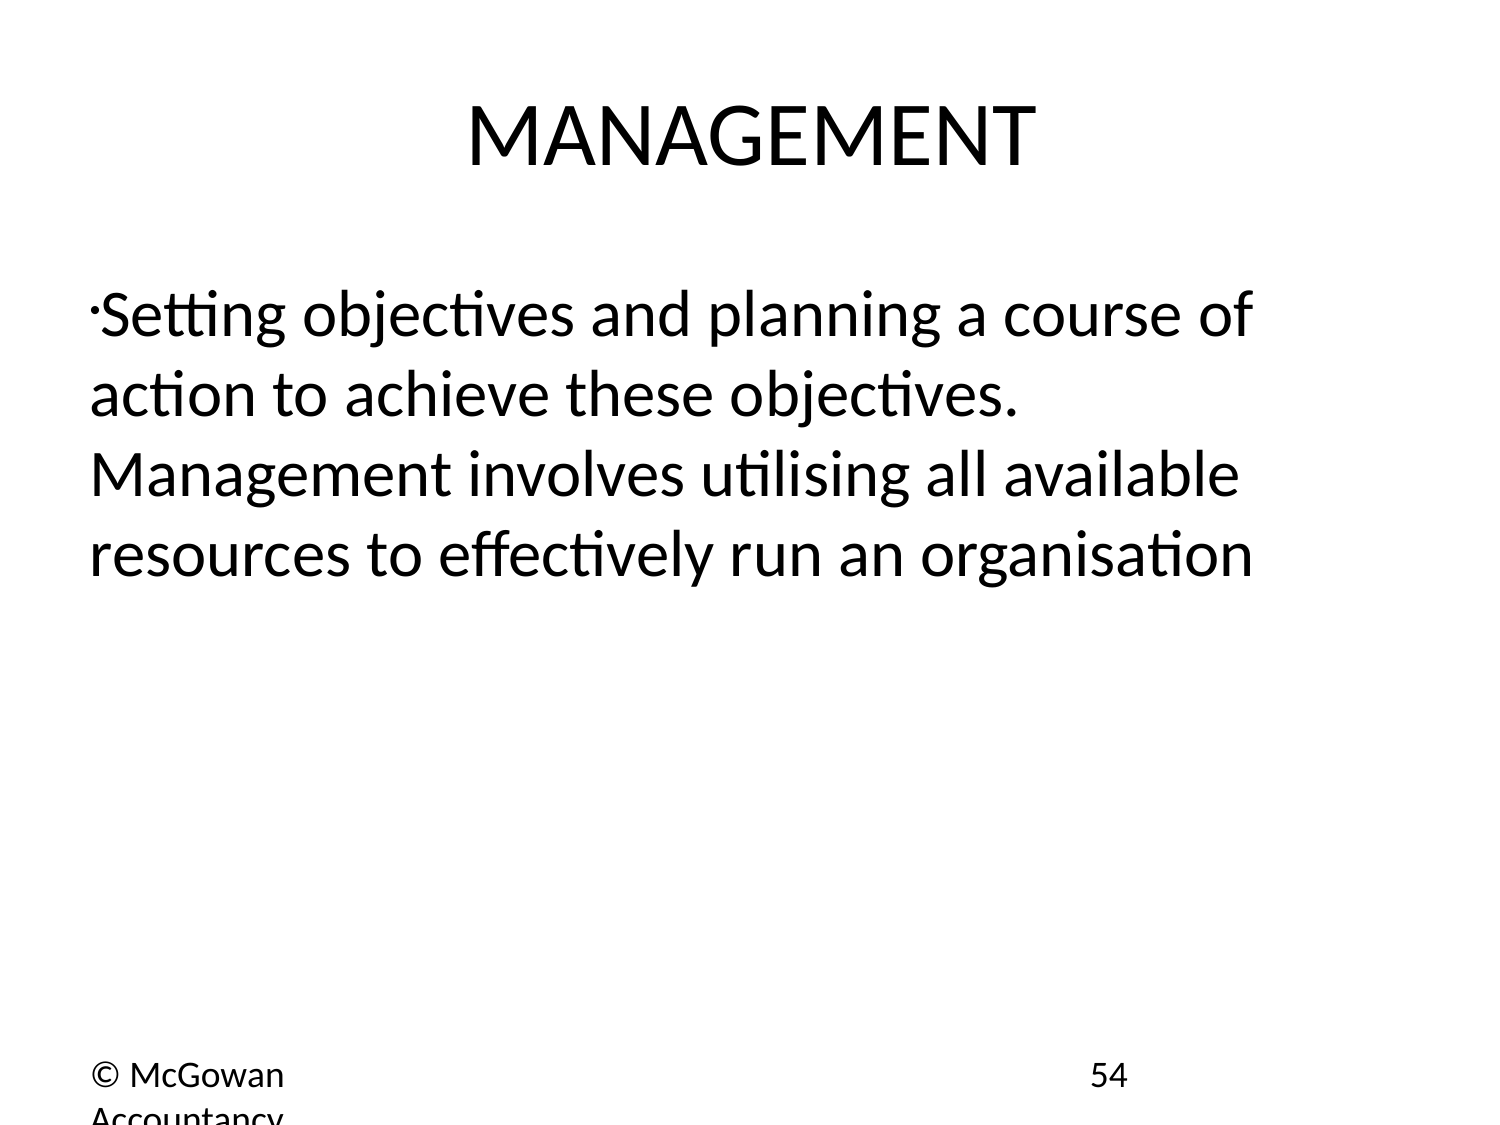

# MANAGEMENT
Setting objectives and planning a course of action to achieve these objectives. Management involves utilising all available resources to effectively run an organisation
© McGowan Accountancy Services
54